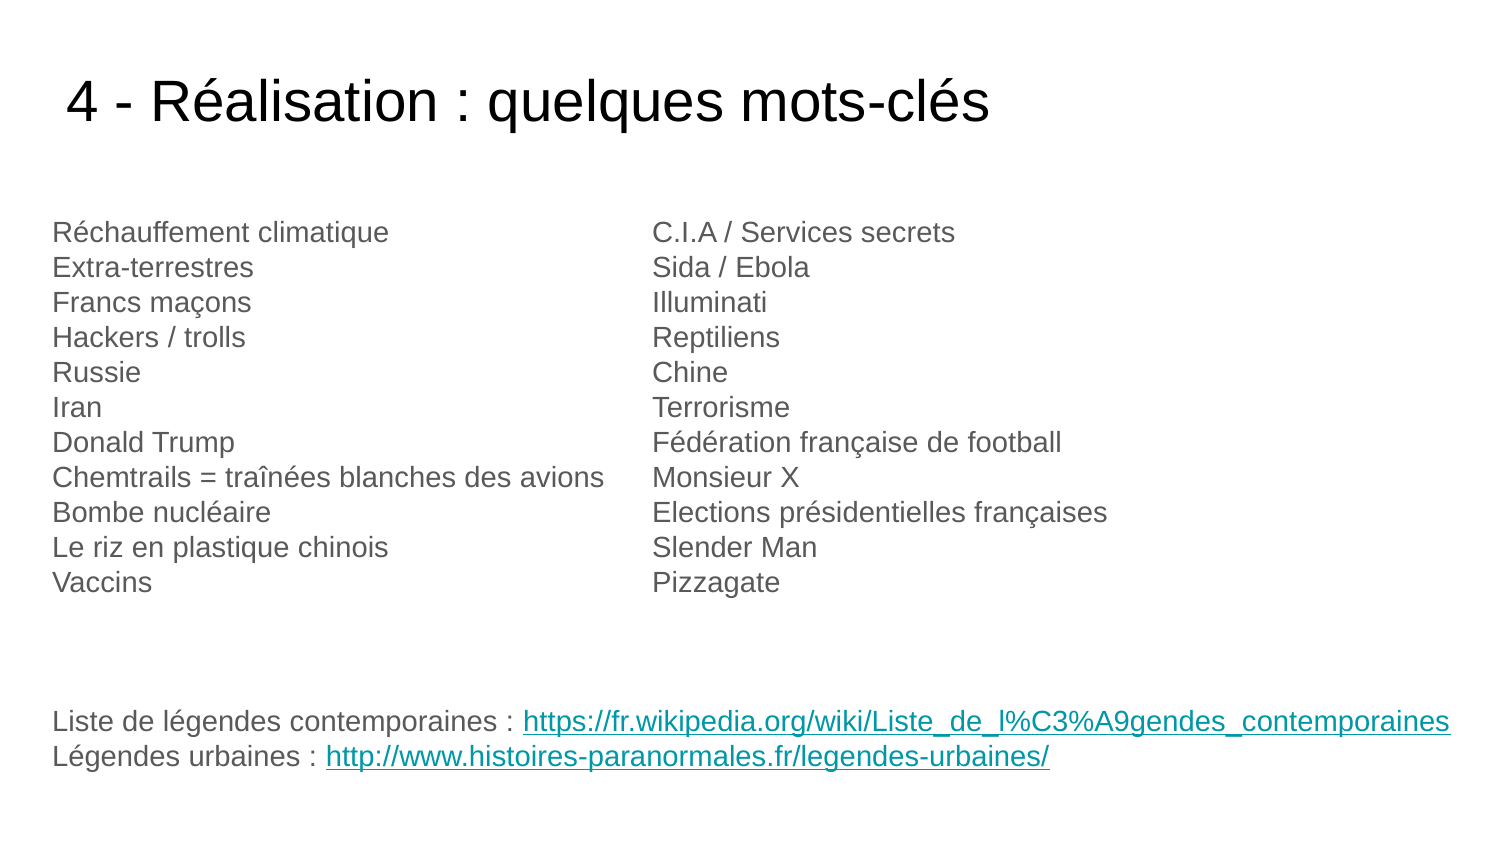

# 4 - Réalisation : quelques mots-clés
Réchauffement climatique				C.I.A / Services secrets
Extra-terrestres						Sida / Ebola
Francs maçons						Illuminati
Hackers / trolls						Reptiliens
Russie							Chine
Iran								Terrorisme
Donald Trump						Fédération française de football
Chemtrails = traînées blanches des avions	Monsieur X
Bombe nucléaire						Elections présidentielles françaises
Le riz en plastique chinois				Slender Man
Vaccins							Pizzagate
Liste de légendes contemporaines : https://fr.wikipedia.org/wiki/Liste_de_l%C3%A9gendes_contemporaines
Légendes urbaines : http://www.histoires-paranormales.fr/legendes-urbaines/